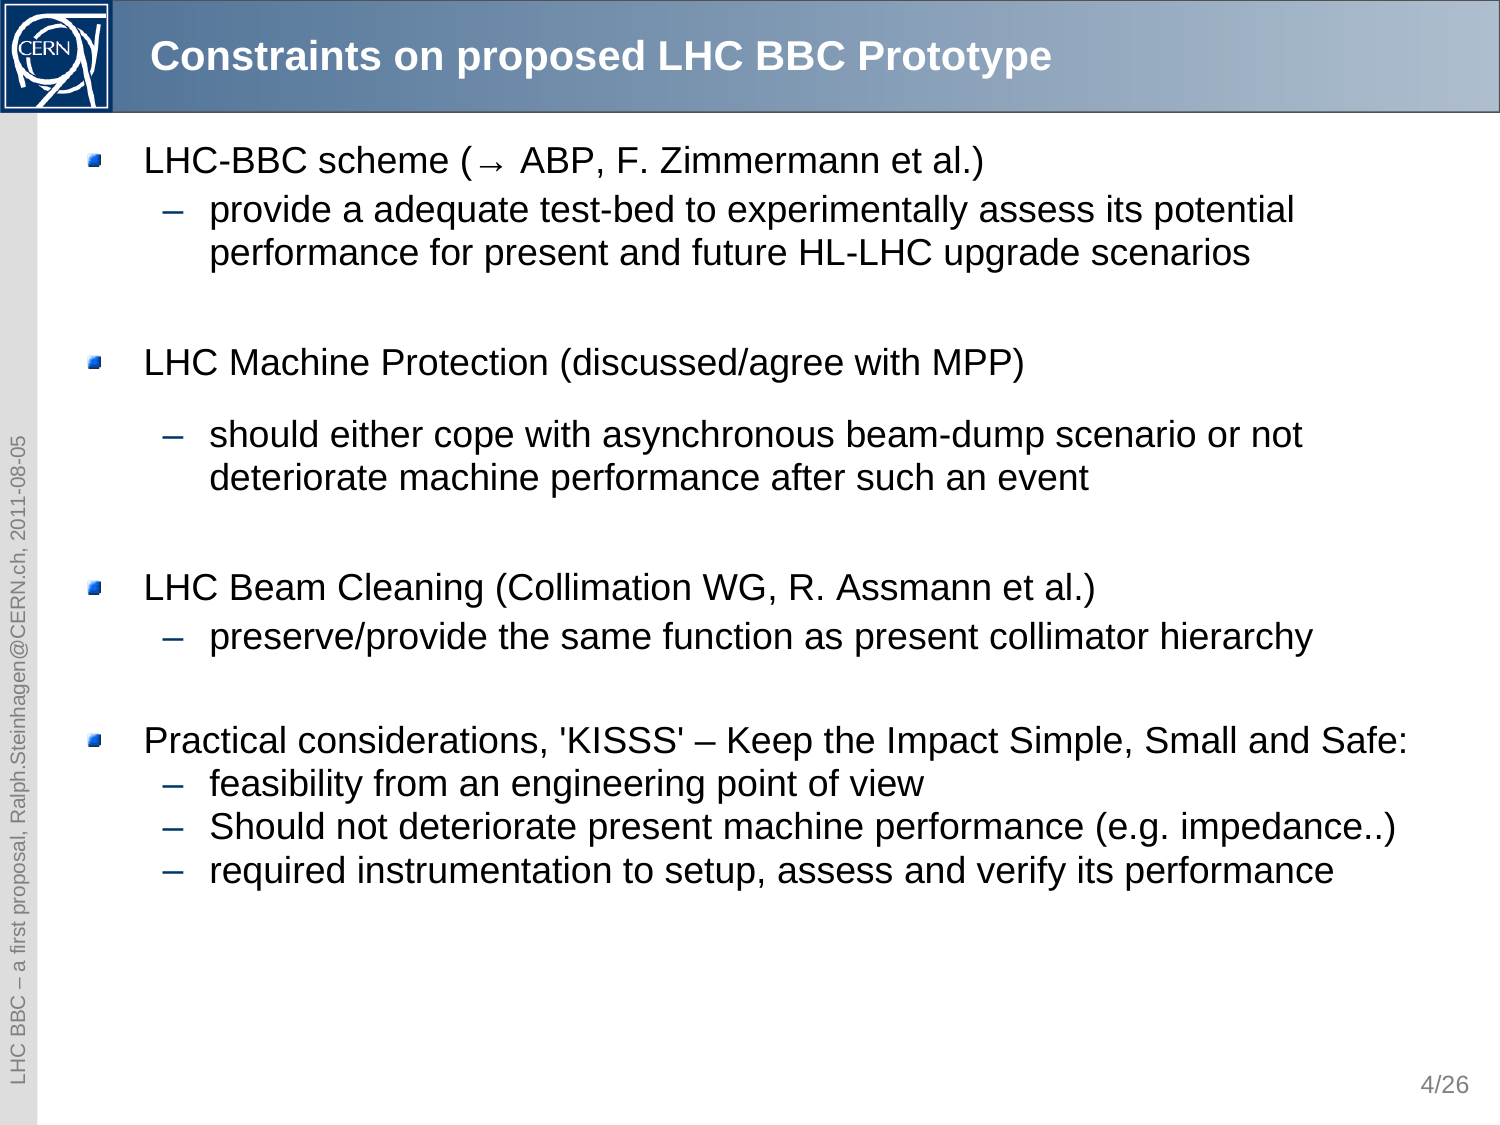

# Constraints on proposed LHC BBC Prototype
LHC-BBC scheme (→ ABP, F. Zimmermann et al.)
provide a adequate test-bed to experimentally assess its potential performance for present and future HL-LHC upgrade scenarios
LHC Machine Protection (discussed/agree with MPP)
should either cope with asynchronous beam-dump scenario or not deteriorate machine performance after such an event
LHC Beam Cleaning (Collimation WG, R. Assmann et al.)
preserve/provide the same function as present collimator hierarchy
Practical considerations, 'KISSS' – Keep the Impact Simple, Small and Safe:
feasibility from an engineering point of view
Should not deteriorate present machine performance (e.g. impedance..)
required instrumentation to setup, assess and verify its performance